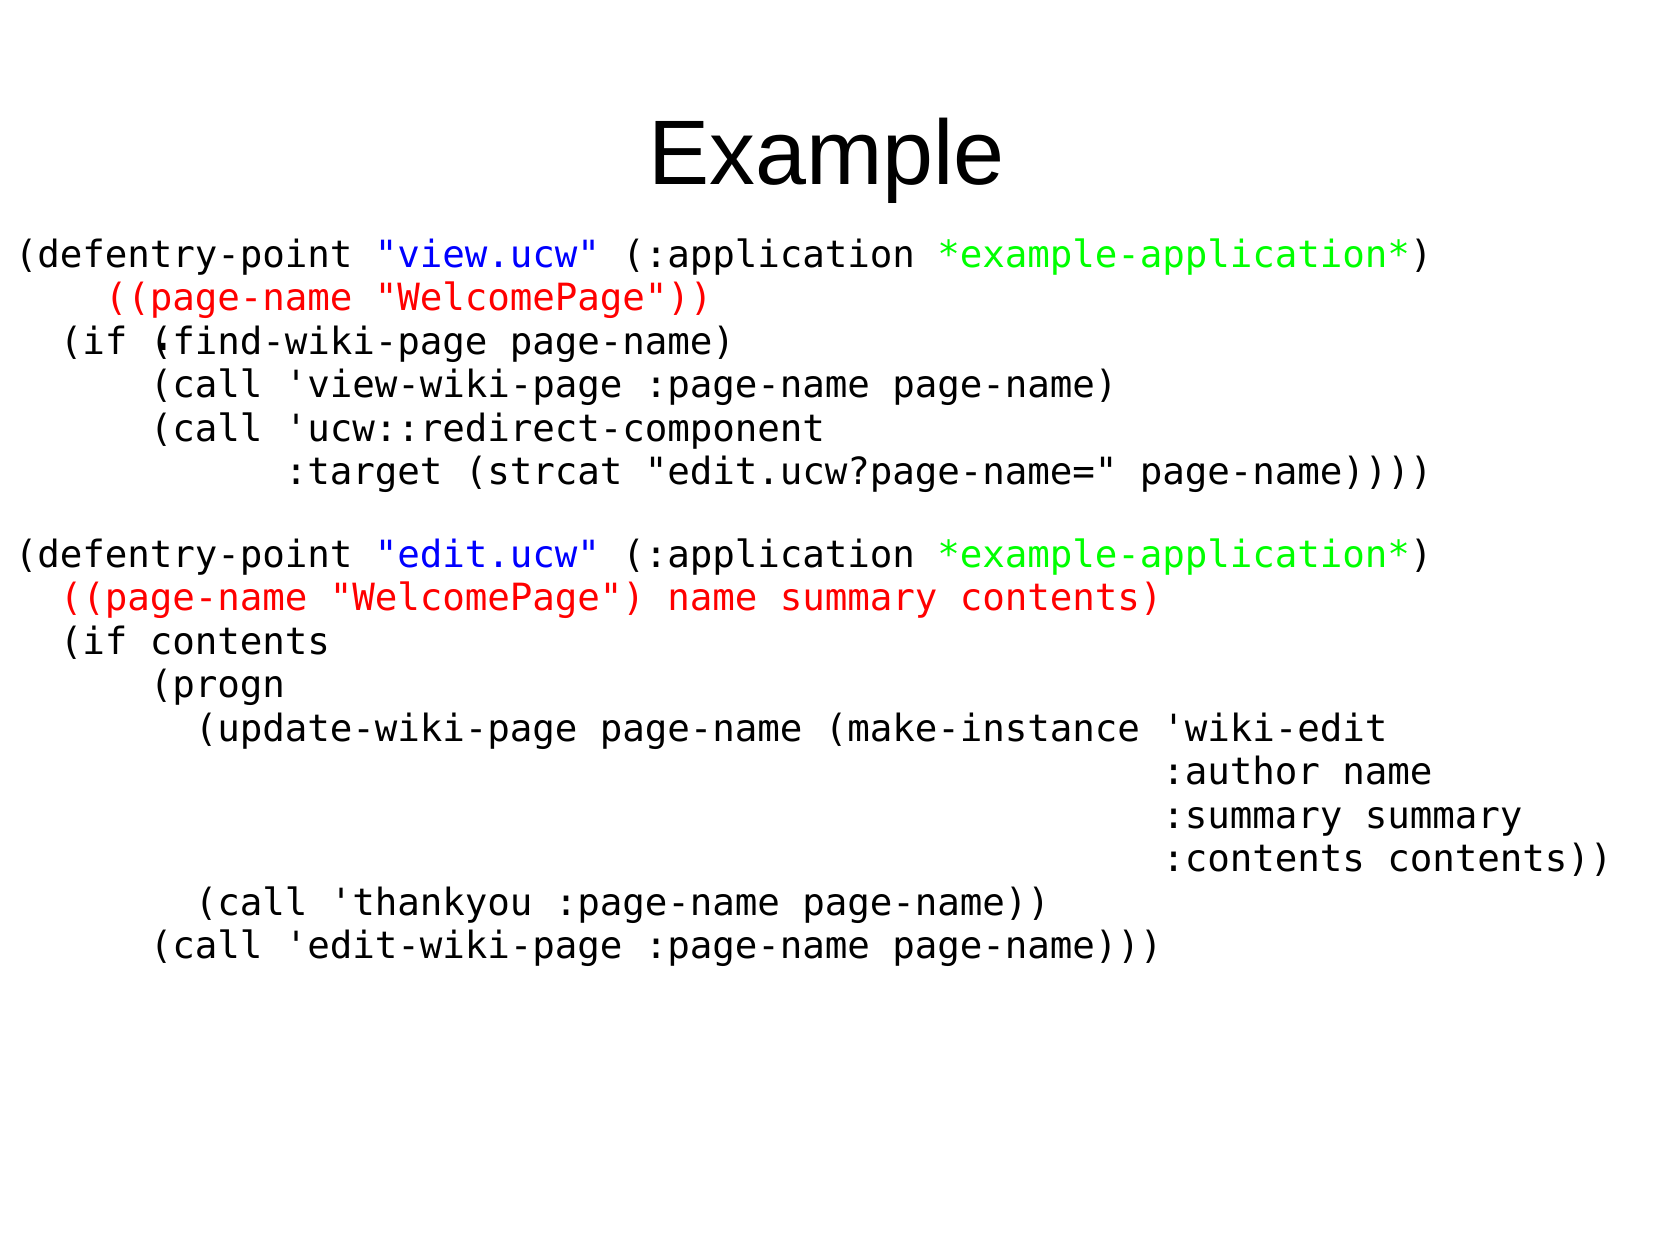

# Example
(defentry-point "view.ucw" (:application *example-application*)
 ((page-name "WelcomePage"))
 (if (find-wiki-page page-name)
 (call 'view-wiki-page :page-name page-name)
 (call 'ucw::redirect-component
 :target (strcat "edit.ucw?page-name=" page-name))))
.
(defentry-point "edit.ucw" (:application *example-application*)
 ((page-name "WelcomePage") name summary contents)
 (if contents
 (progn
 (update-wiki-page page-name (make-instance 'wiki-edit
 :author name
 :summary summary
 :contents contents))
 (call 'thankyou :page-name page-name))
 (call 'edit-wiki-page :page-name page-name)))